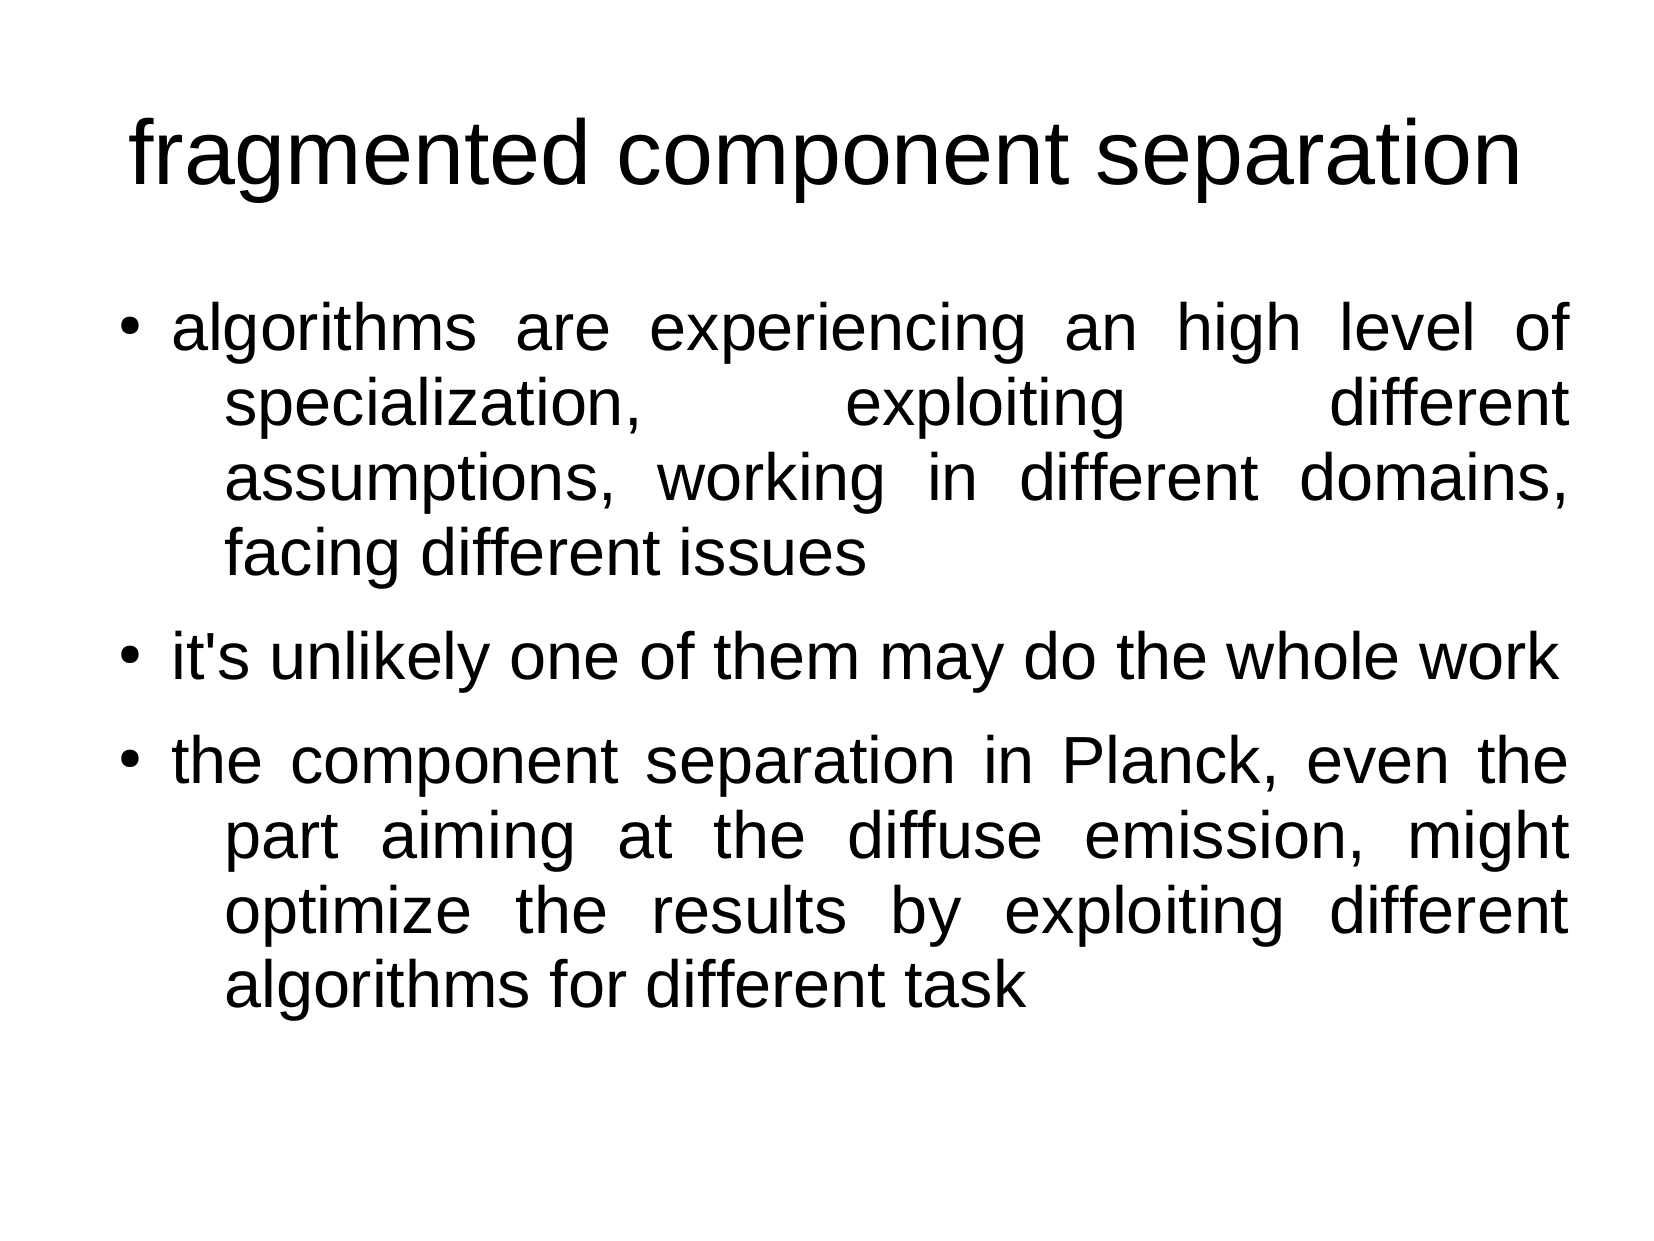

# fragmented component separation
algorithms are experiencing an high level of specialization, exploiting different assumptions, working in different domains, facing different issues
it's unlikely one of them may do the whole work
the component separation in Planck, even the part aiming at the diffuse emission, might optimize the results by exploiting different algorithms for different task